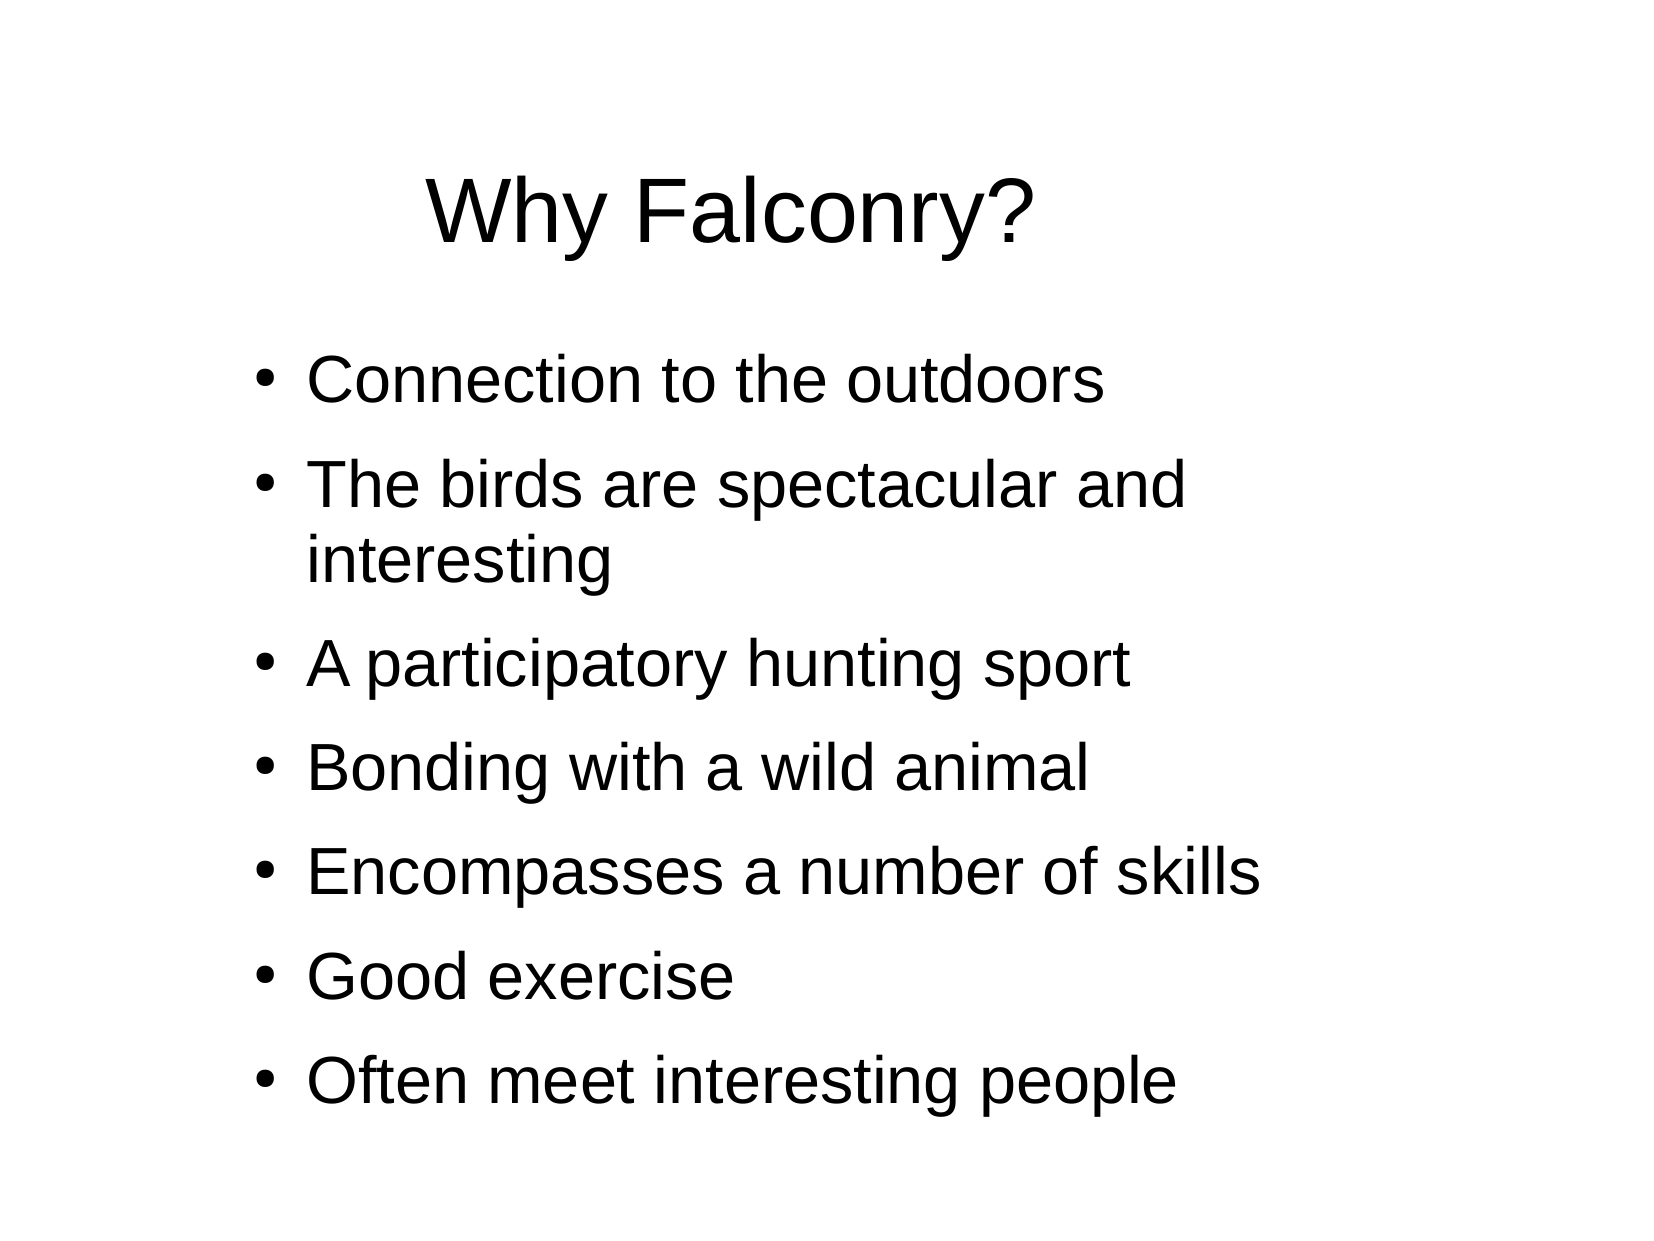

# Why Falconry?
Connection to the outdoors
The birds are spectacular and interesting
A participatory hunting sport
Bonding with a wild animal
Encompasses a number of skills
Good exercise
Often meet interesting people